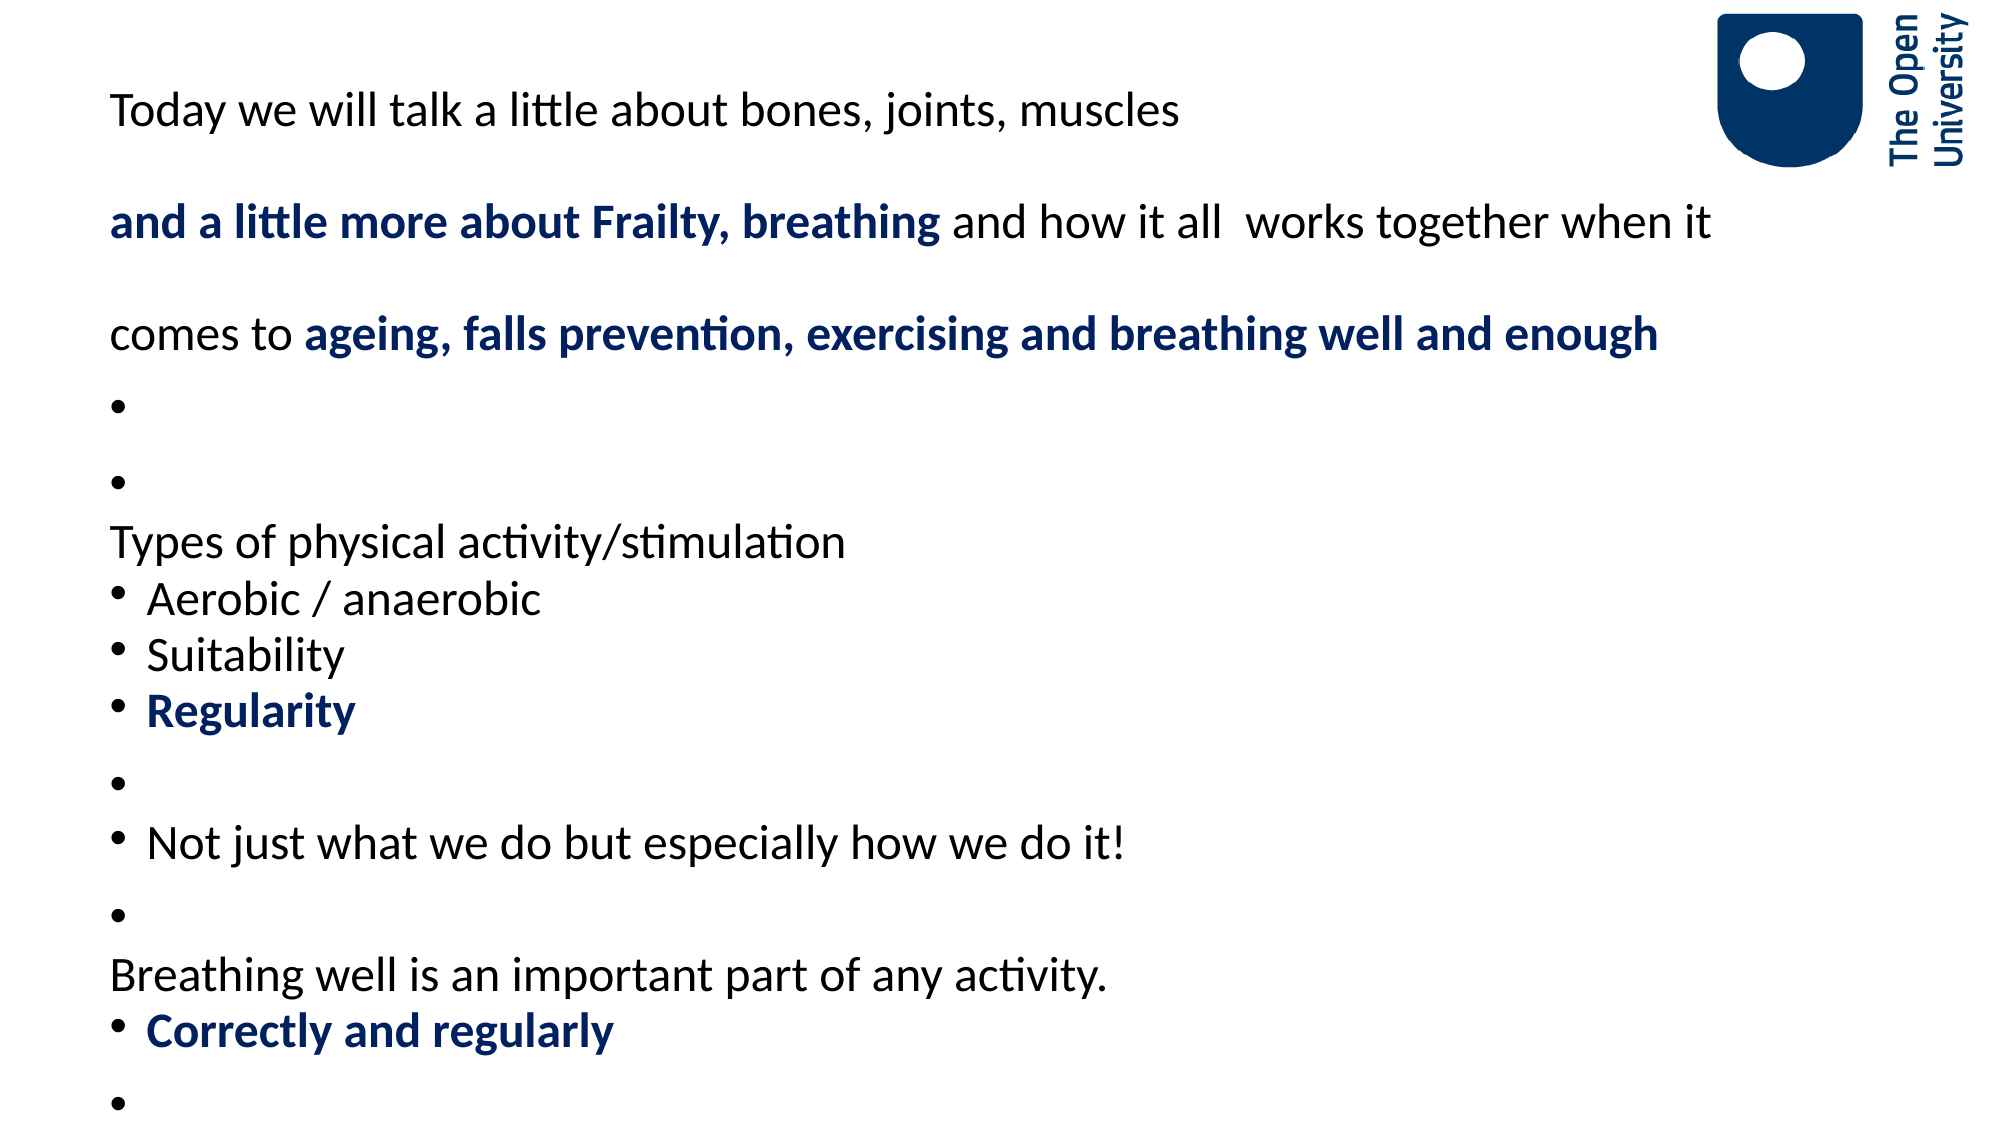

# Today we will talk a little about bones, joints, muscles
and a little more about Frailty, breathing and how it all works together when it
comes to ageing, falls prevention, exercising and breathing well and enough
Types of physical activity/stimulation
Aerobic / anaerobic
Suitability
Regularity
Not just what we do but especially how we do it!
Breathing well is an important part of any activity.
Correctly and regularly